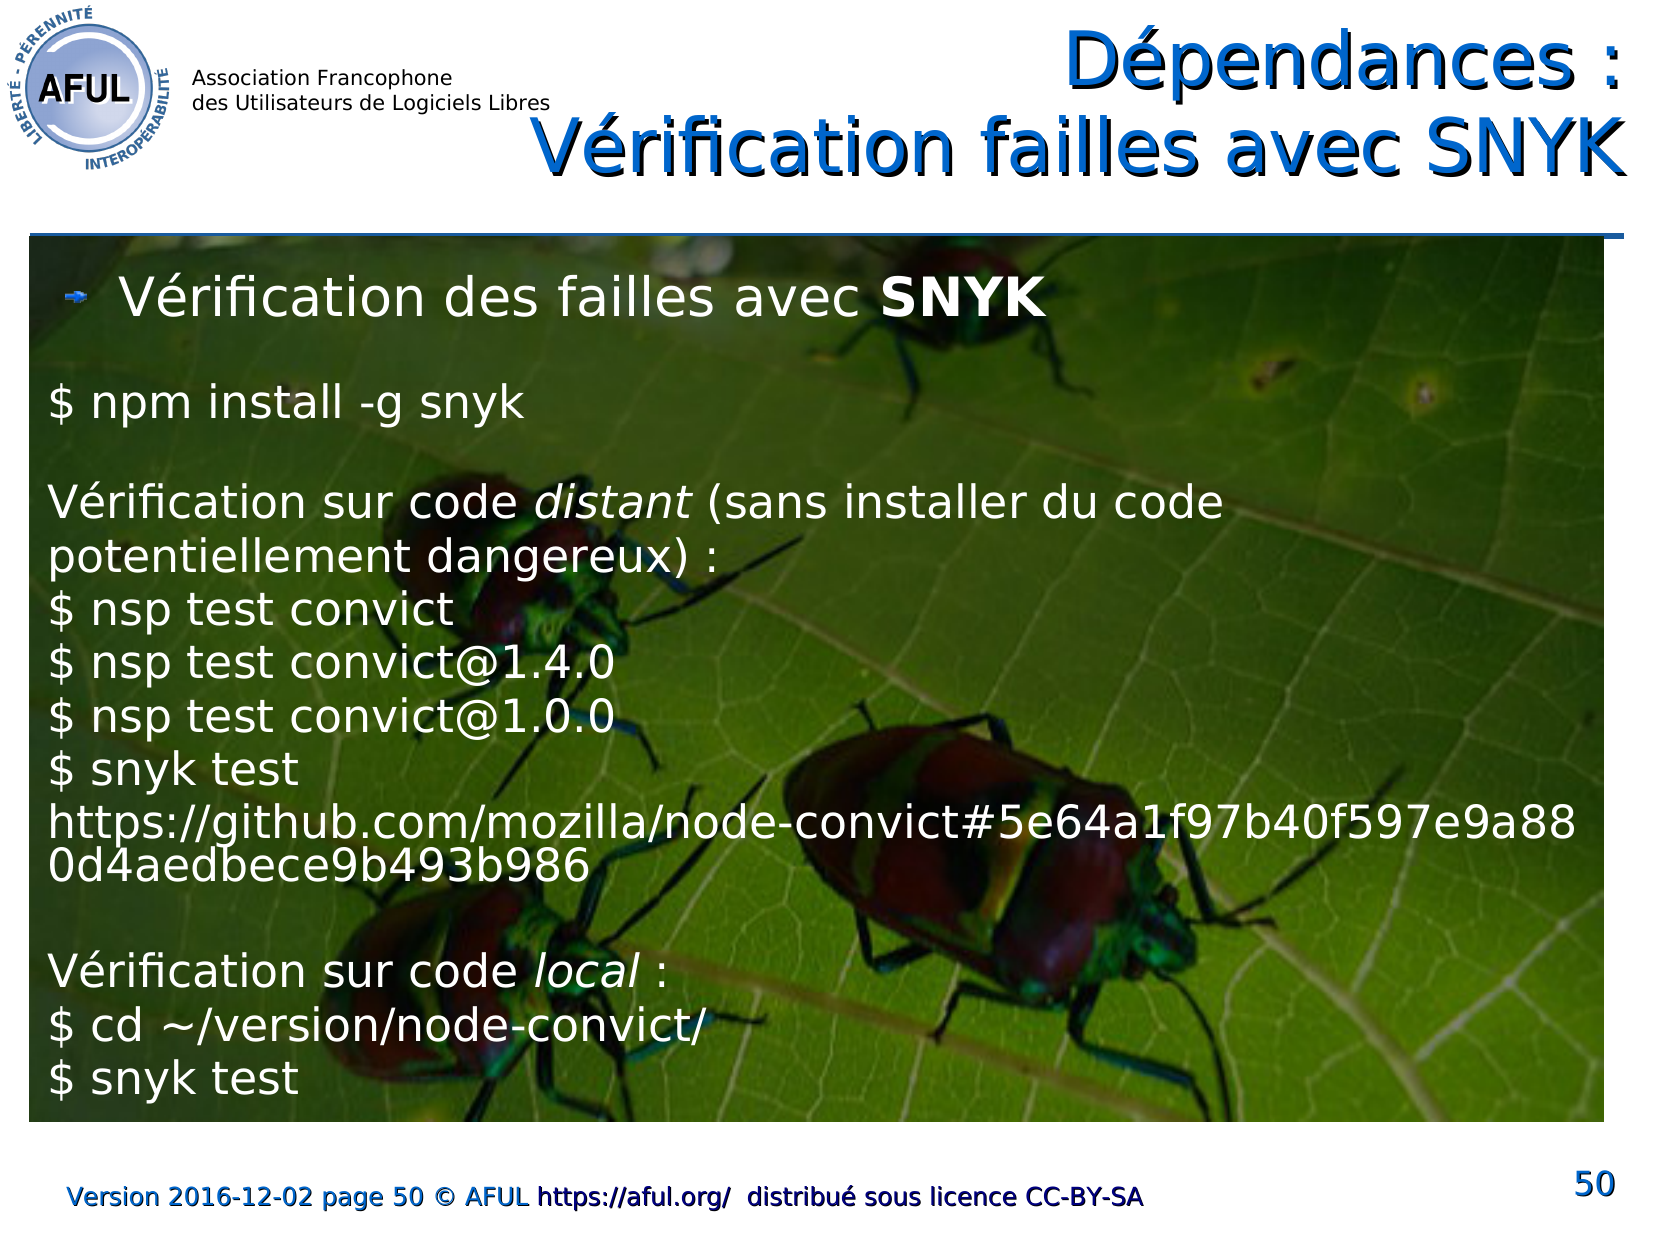

# Dépendances : Vérification failles avec SNYK
Vérification des failles avec SNYK
$ npm install -g snyk
Vérification sur code distant (sans installer du code potentiellement dangereux) :
$ nsp test convict
$ nsp test convict@1.4.0
$ nsp test convict@1.0.0
$ snyk test https://github.com/mozilla/node-convict#5e64a1f97b40f597e9a880d4aedbece9b493b986
Vérification sur code local :
$ cd ~/version/node-convict/
$ snyk test